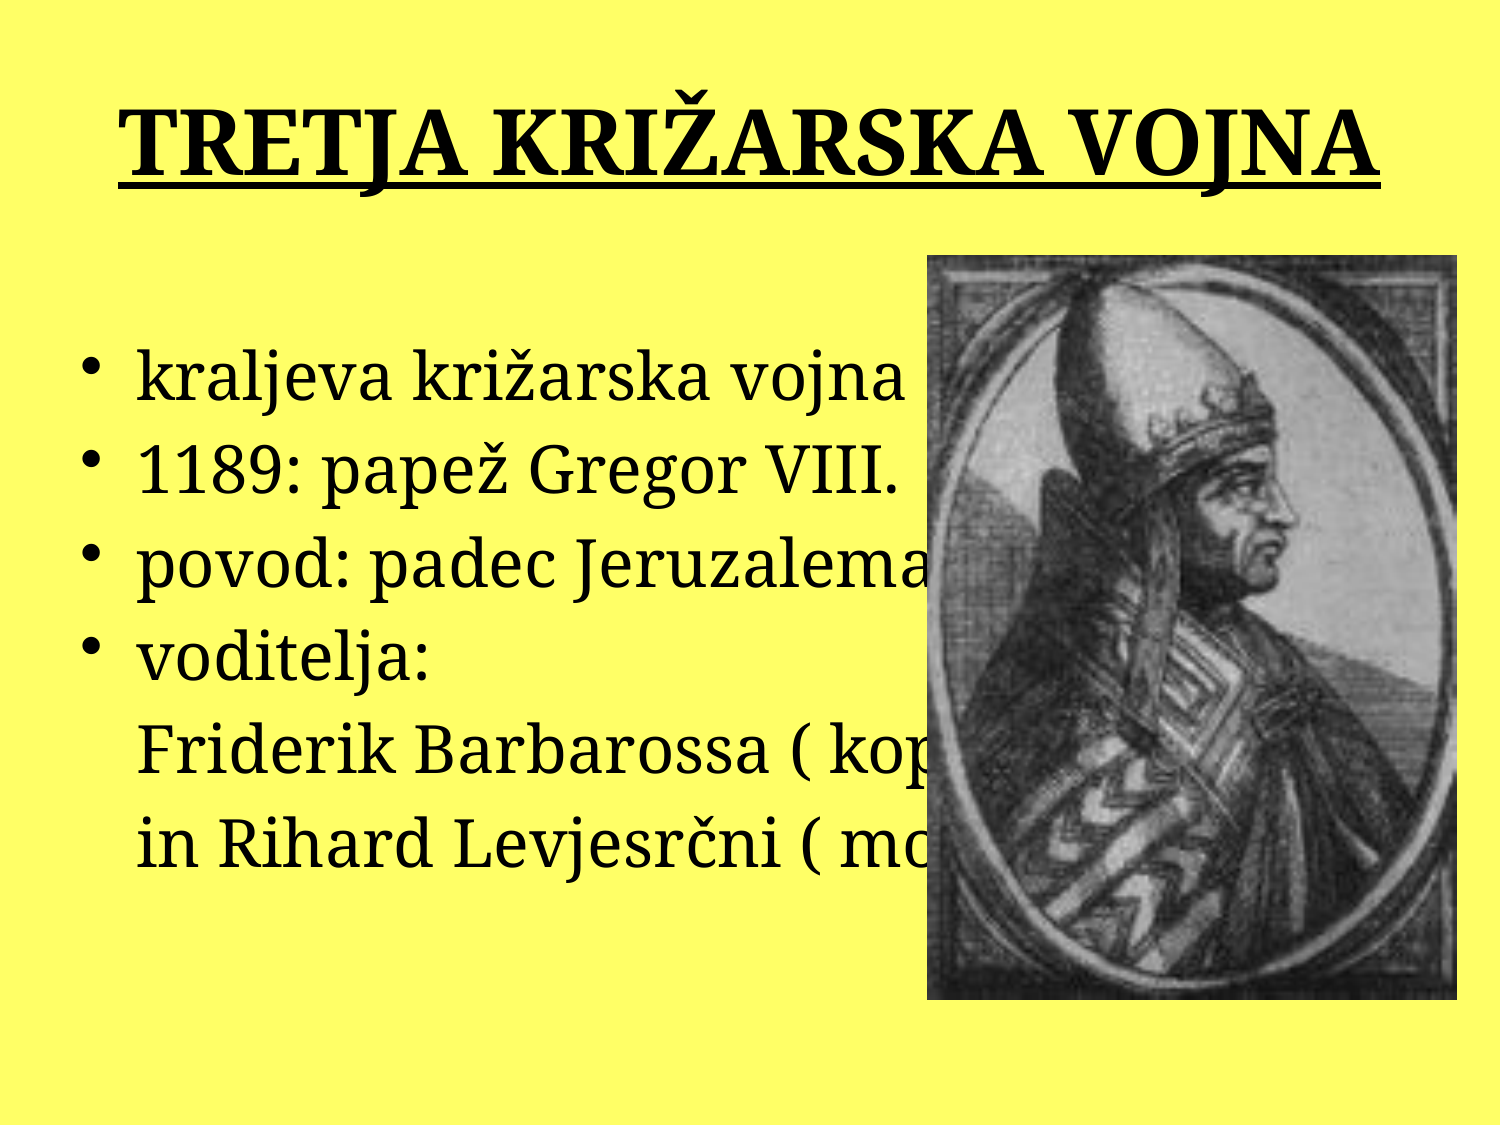

# TRETJA KRIŽARSKA VOJNA
kraljeva križarska vojna
1189: papež Gregor VIII.
povod: padec Jeruzalema
voditelja:
	Friderik Barbarossa ( kopno )
	in Rihard Levjesrčni ( morje )